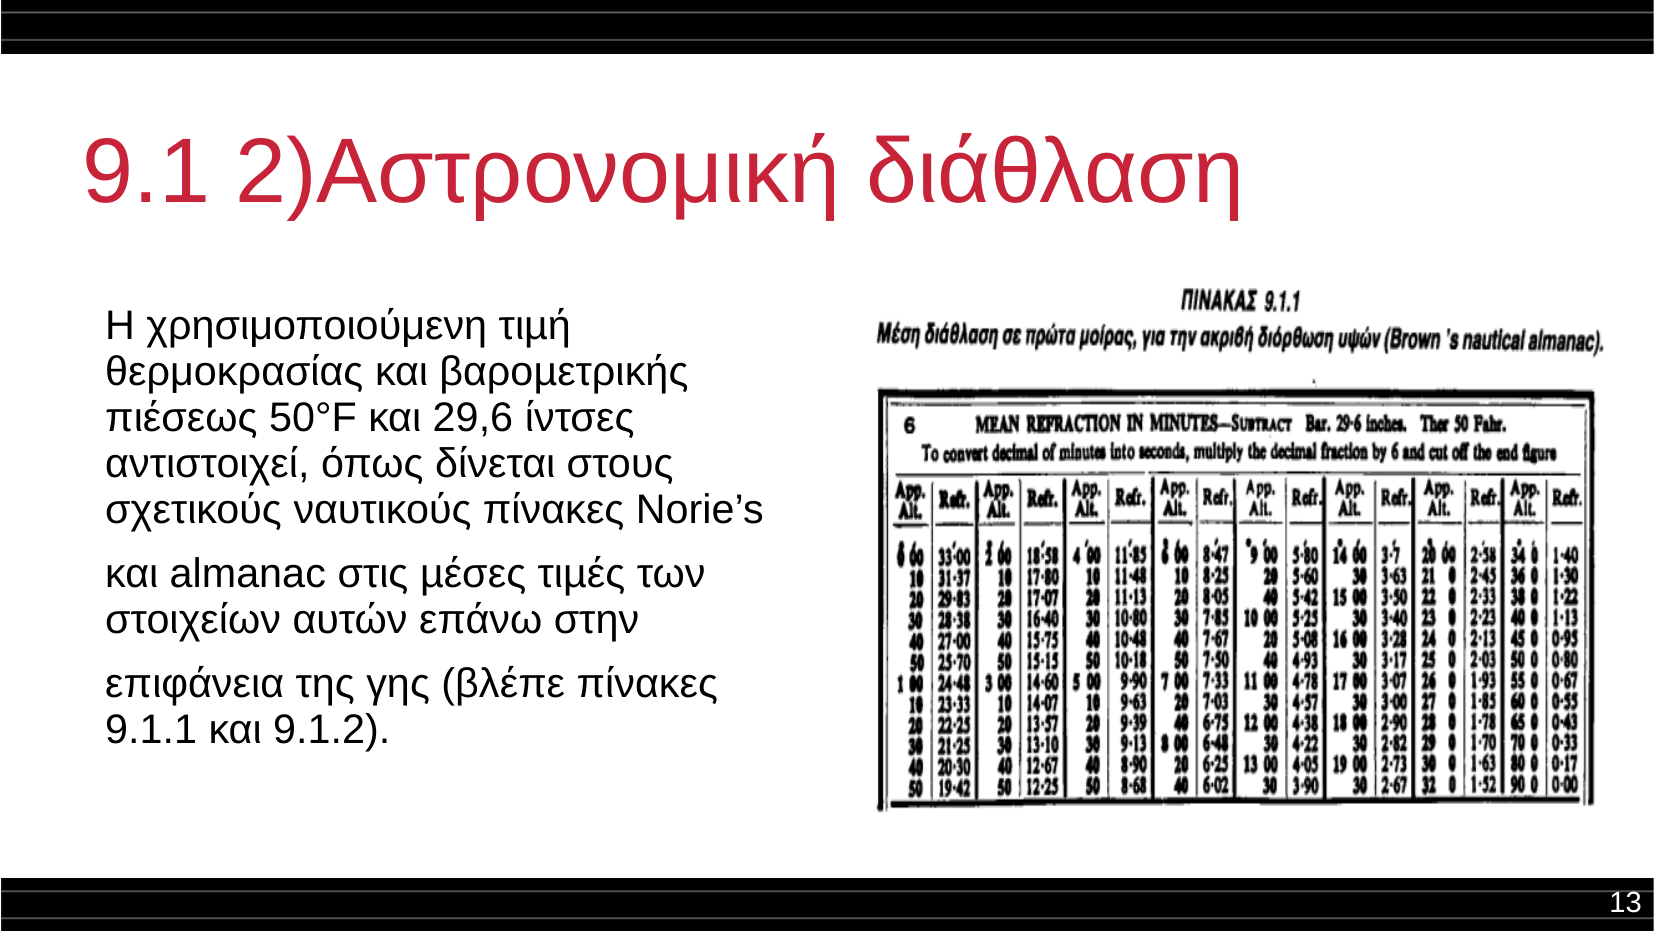

# 9.1 2)Αστρονομική διάθλαση
Η χρησιμοποιούμενη τιµή θερμοκρασίας και βαροµετρικής πιέσεως 50°F και 29,6 ίντσες αντιστοιχεί, όπως δίνεται στους σχετικούς ναυτικούς πίνακες Norie’s
και almanac στις µέσες τιµές των στοιχείων αυτών επάνω στην
επιφάνεια της γης (βλέπε πίνακες 9.1.1 και 9.1.2).